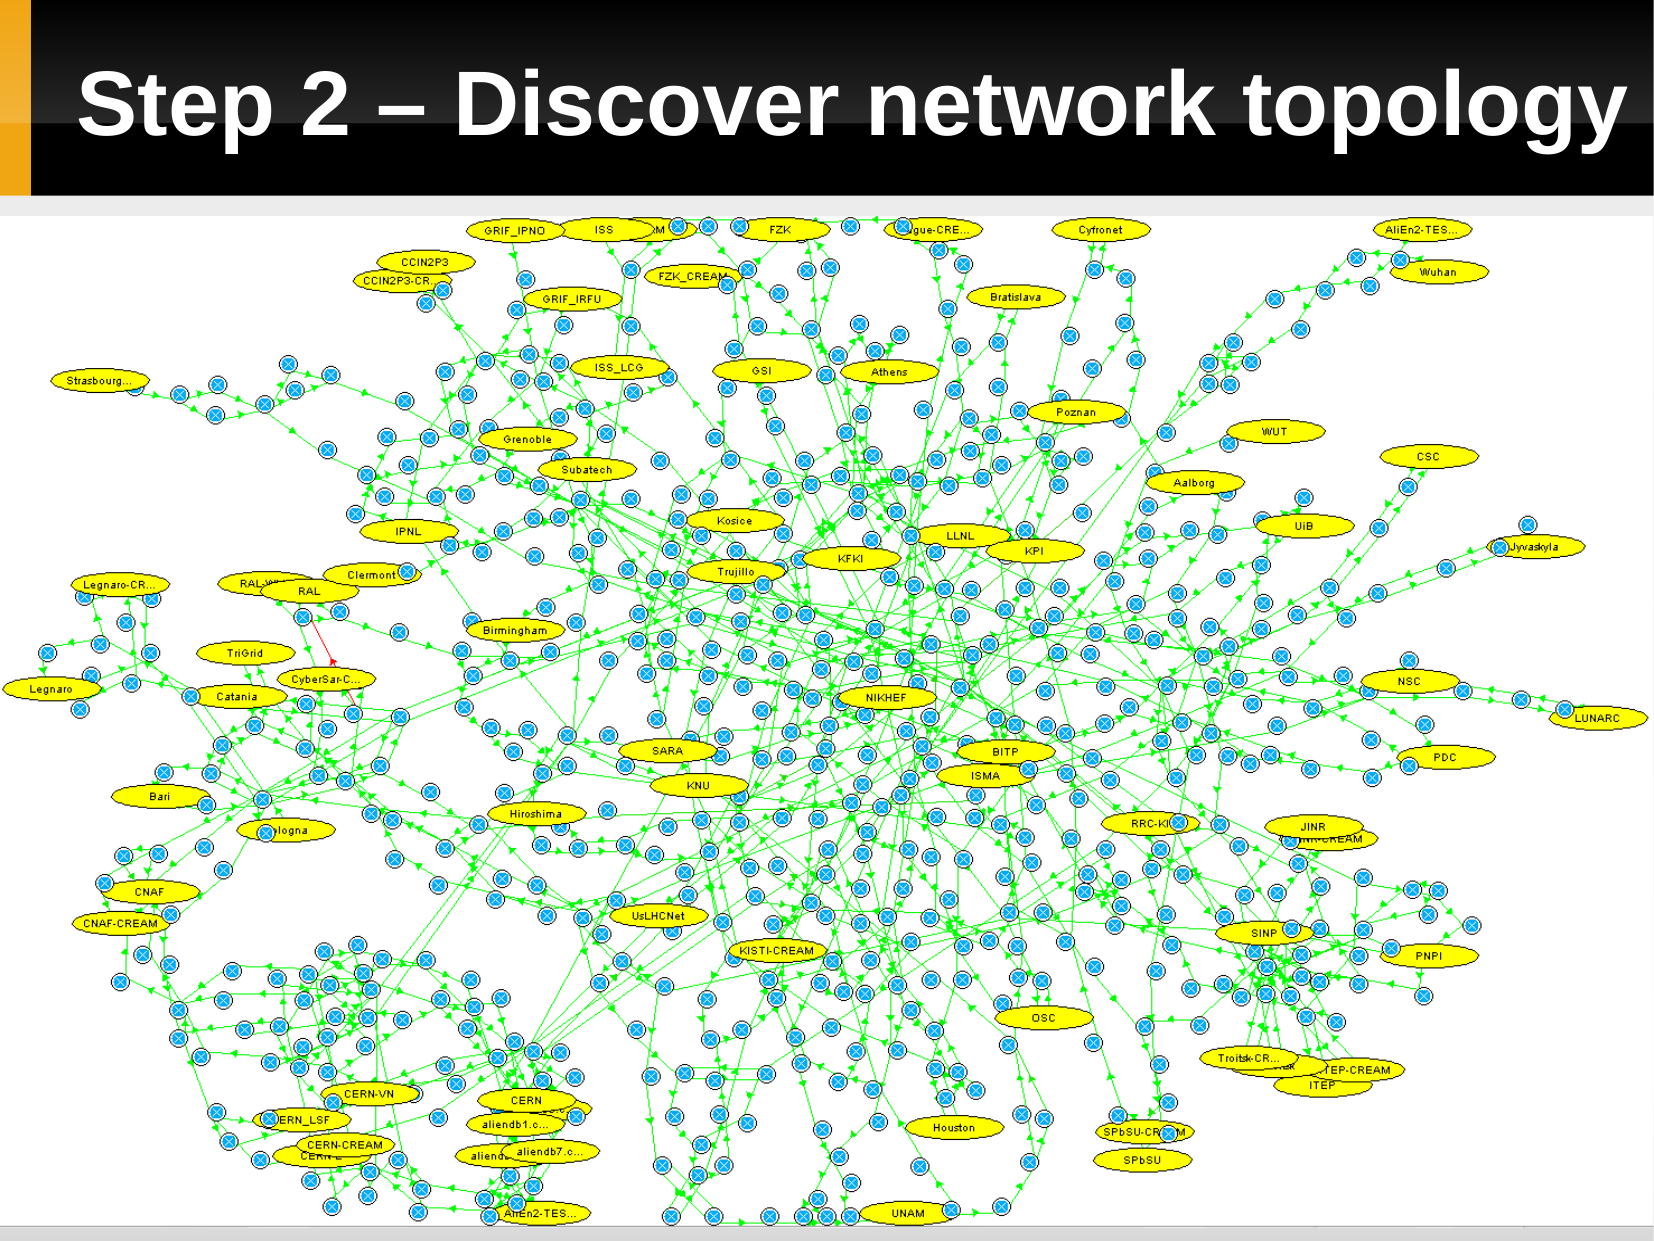

# Step 2 – Discover network topology
ACAT, 26.02.2010
Storage discovery in AliEn
9